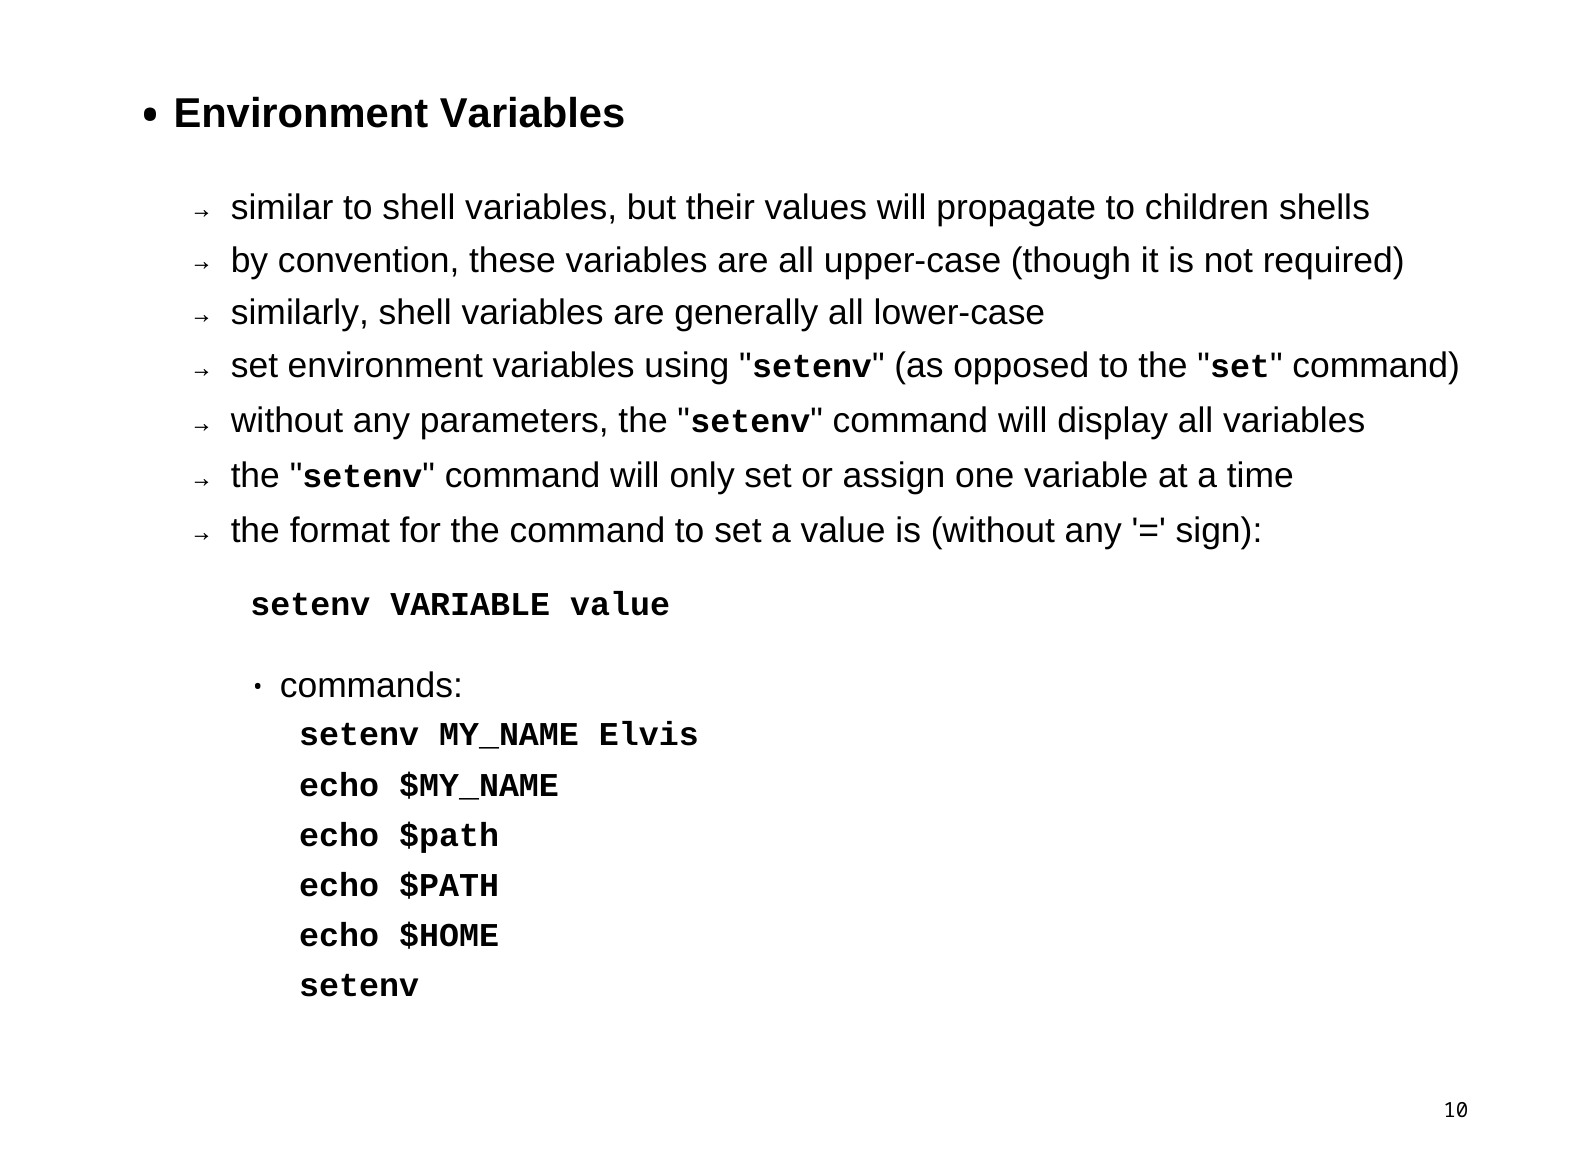

# Environment Variables
similar to shell variables, but their values will propagate to children shells
by convention, these variables are all upper-case (though it is not required)
similarly, shell variables are generally all lower-case
set environment variables using "setenv" (as opposed to the "set" command)
without any parameters, the "setenv" command will display all variables
the "setenv" command will only set or assign one variable at a time
the format for the command to set a value is (without any '=' sign):
setenv VARIABLE value
commands:
setenv MY_NAME Elvis
echo $MY_NAME
echo $path
echo $PATH
echo $HOME
setenv